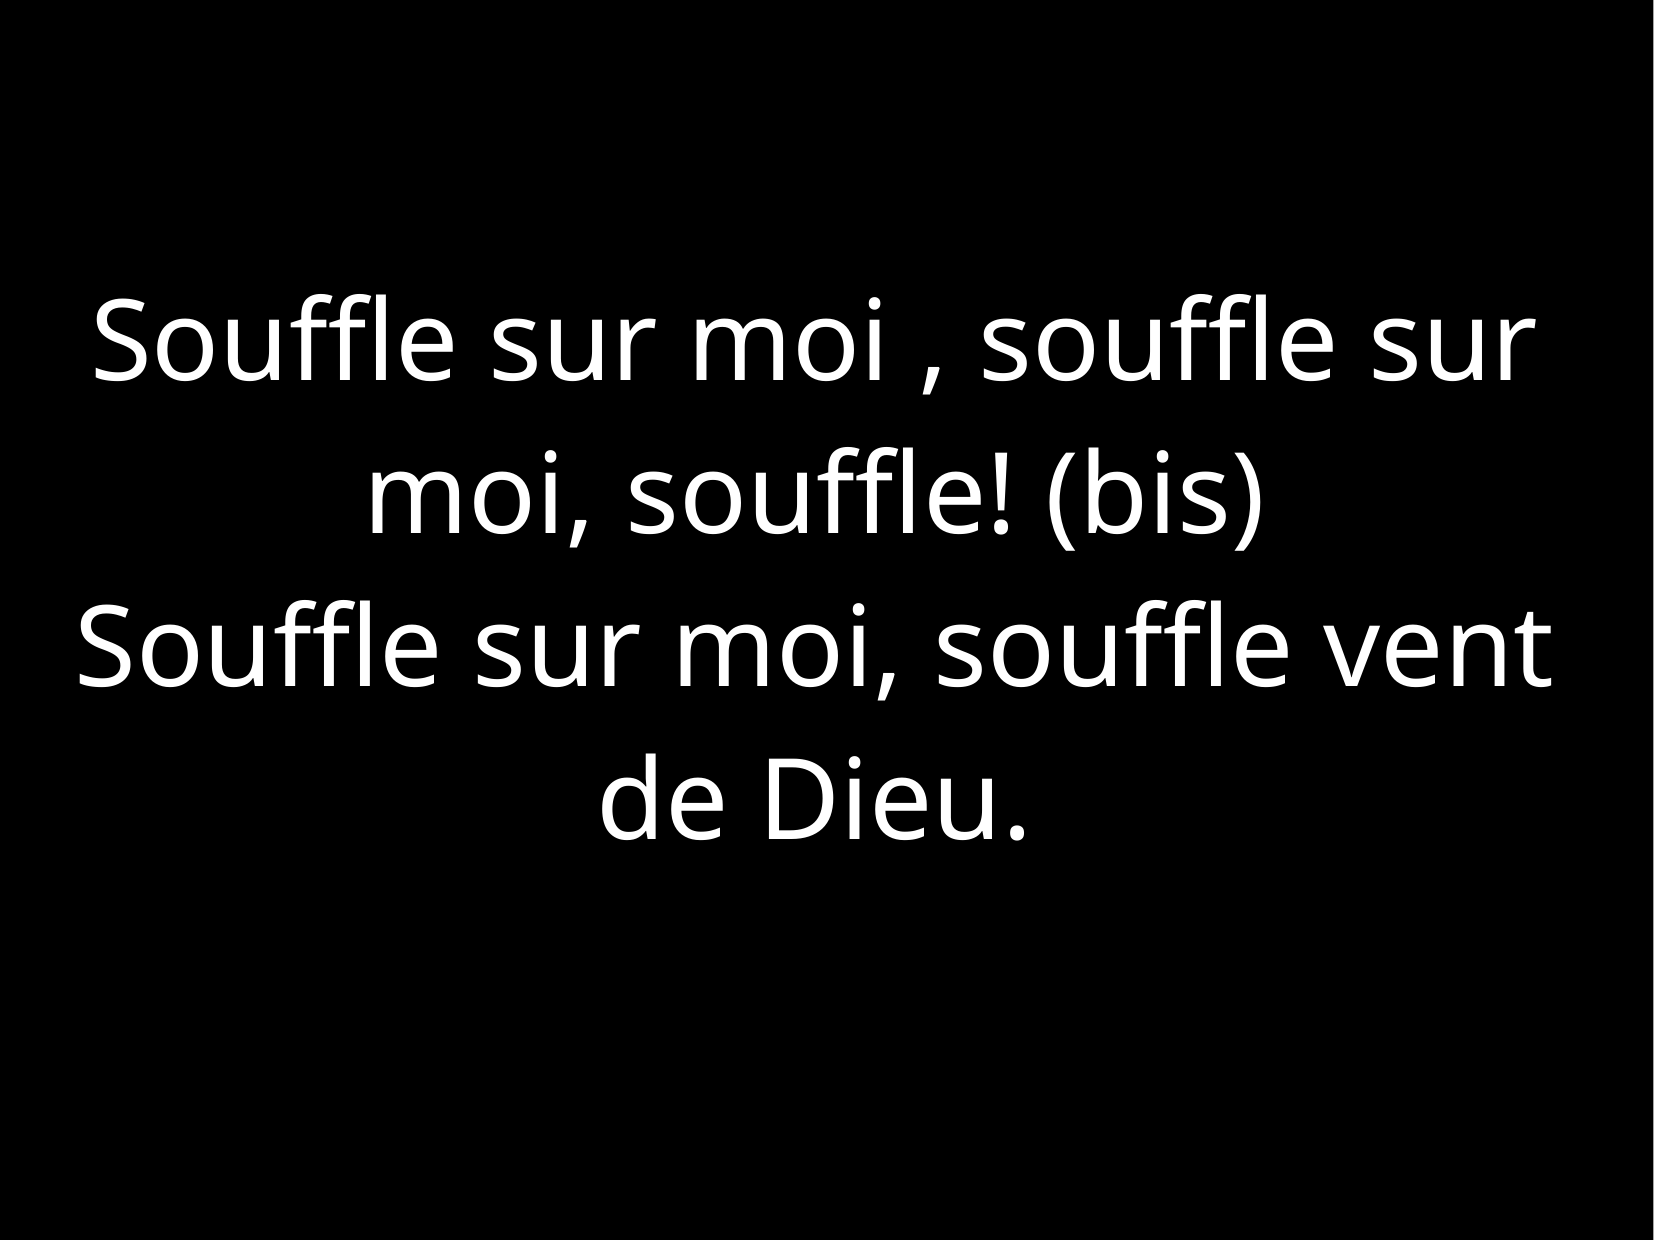

# Souffle sur moi , souffle sur moi, souffle! (bis)
Souffle sur moi, souffle vent de Dieu.